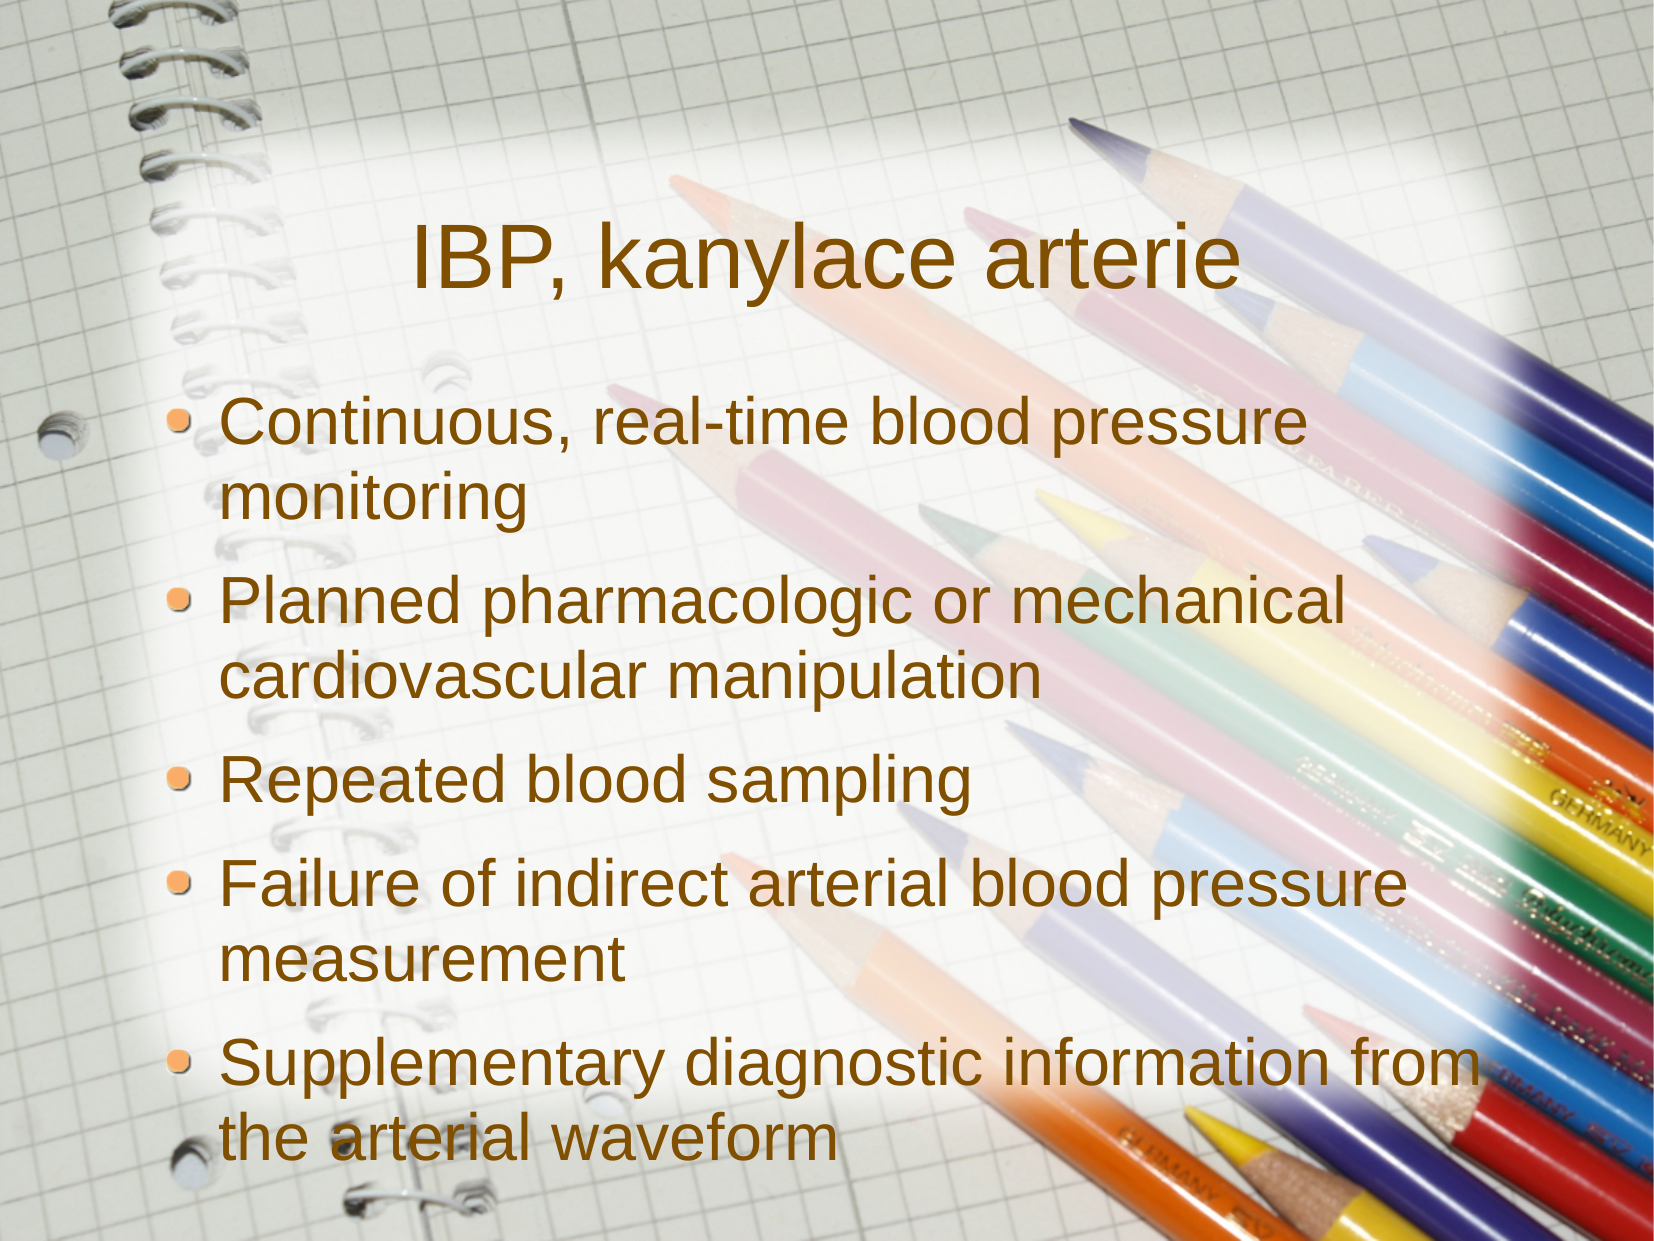

# IBP, kanylace arterie
Continuous, real-time blood pressure monitoring
Planned pharmacologic or mechanical cardiovascular manipulation
Repeated blood sampling
Failure of indirect arterial blood pressure measurement
Supplementary diagnostic information from the arterial waveform